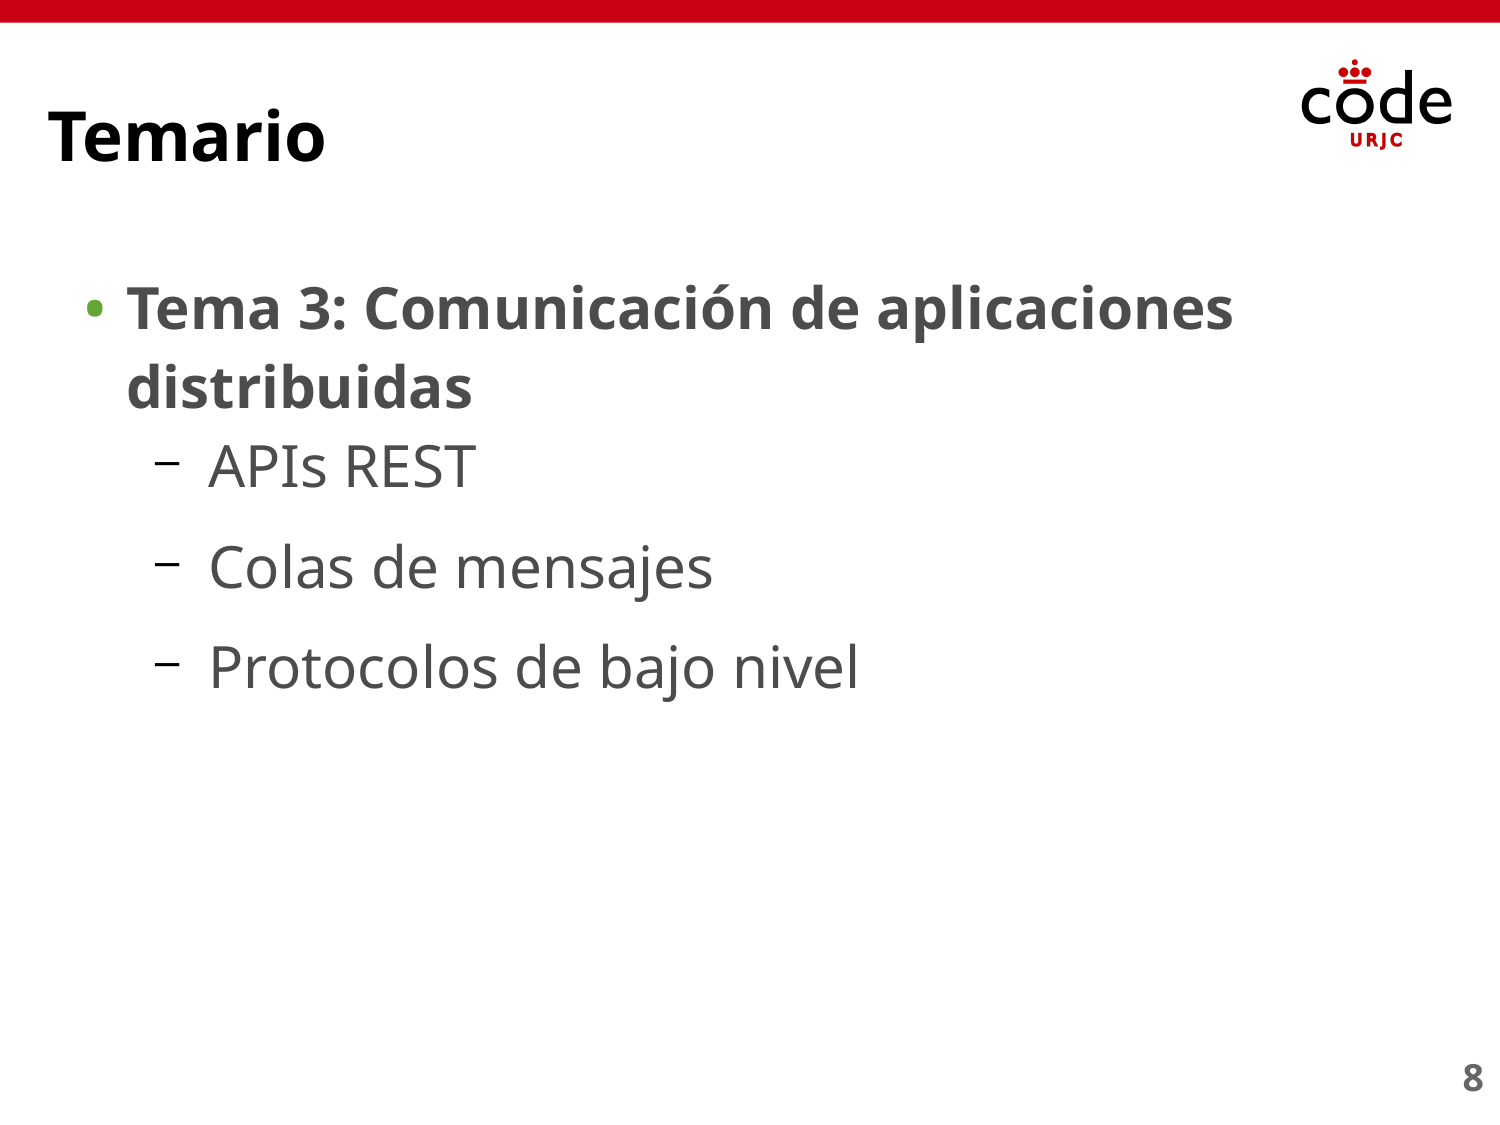

# Temario
Tema 3: Comunicación de aplicaciones distribuidas
APIs REST
Colas de mensajes
Protocolos de bajo nivel